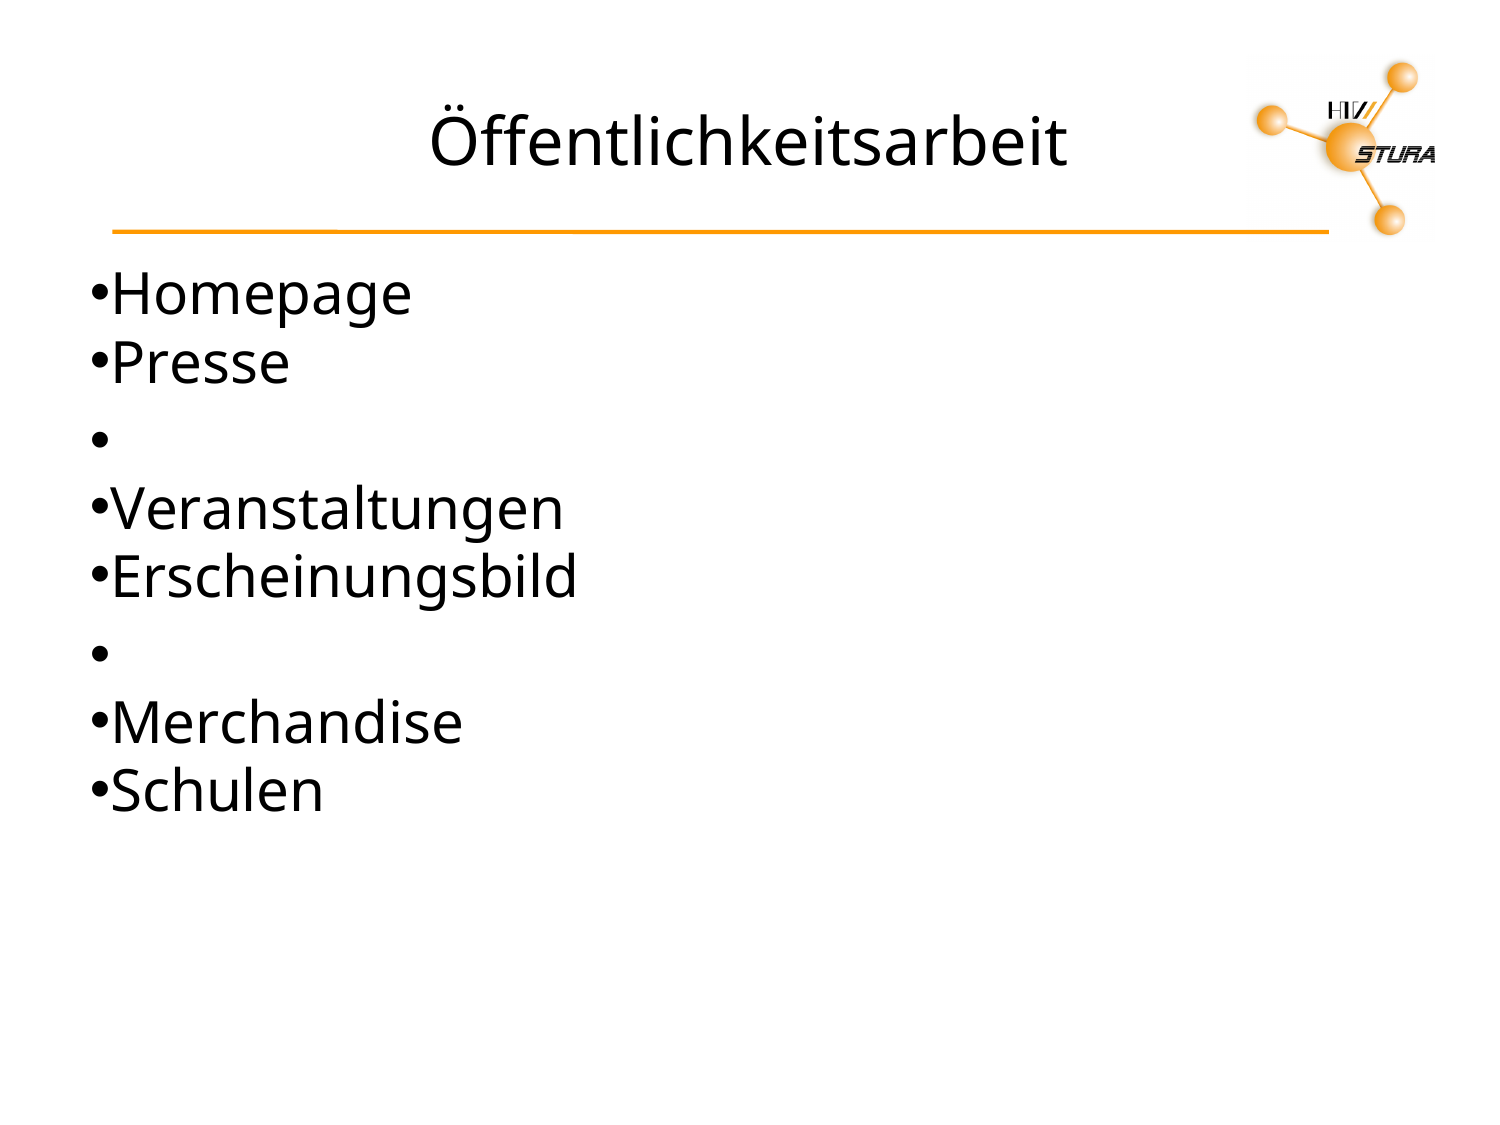

# Öffentlichkeitsarbeit
Homepage
Presse
Veranstaltungen
Erscheinungsbild
Merchandise
Schulen